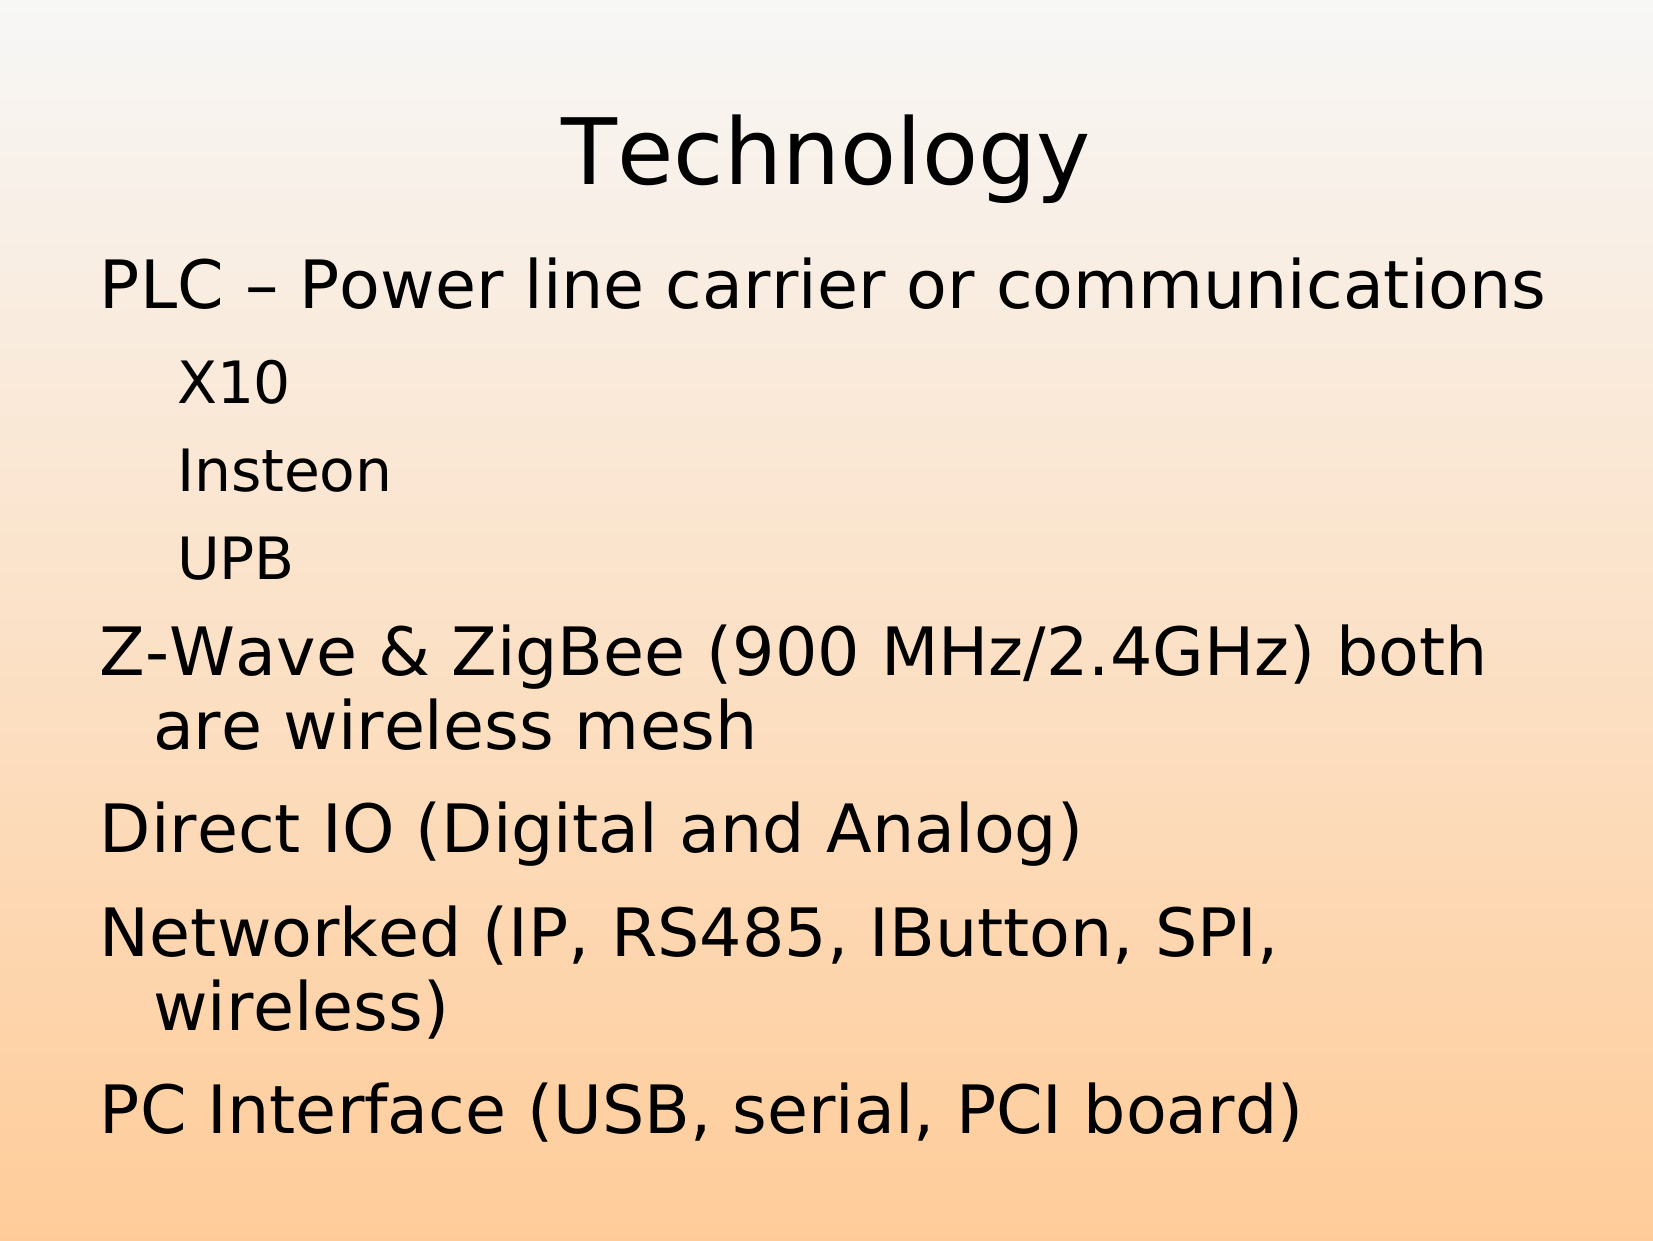

# Technology
PLC – Power line carrier or communications
X10
Insteon
UPB
Z-Wave & ZigBee (900 MHz/2.4GHz) both are wireless mesh
Direct IO (Digital and Analog)‏
Networked (IP, RS485, IButton, SPI, wireless)‏
PC Interface (USB, serial, PCI board)